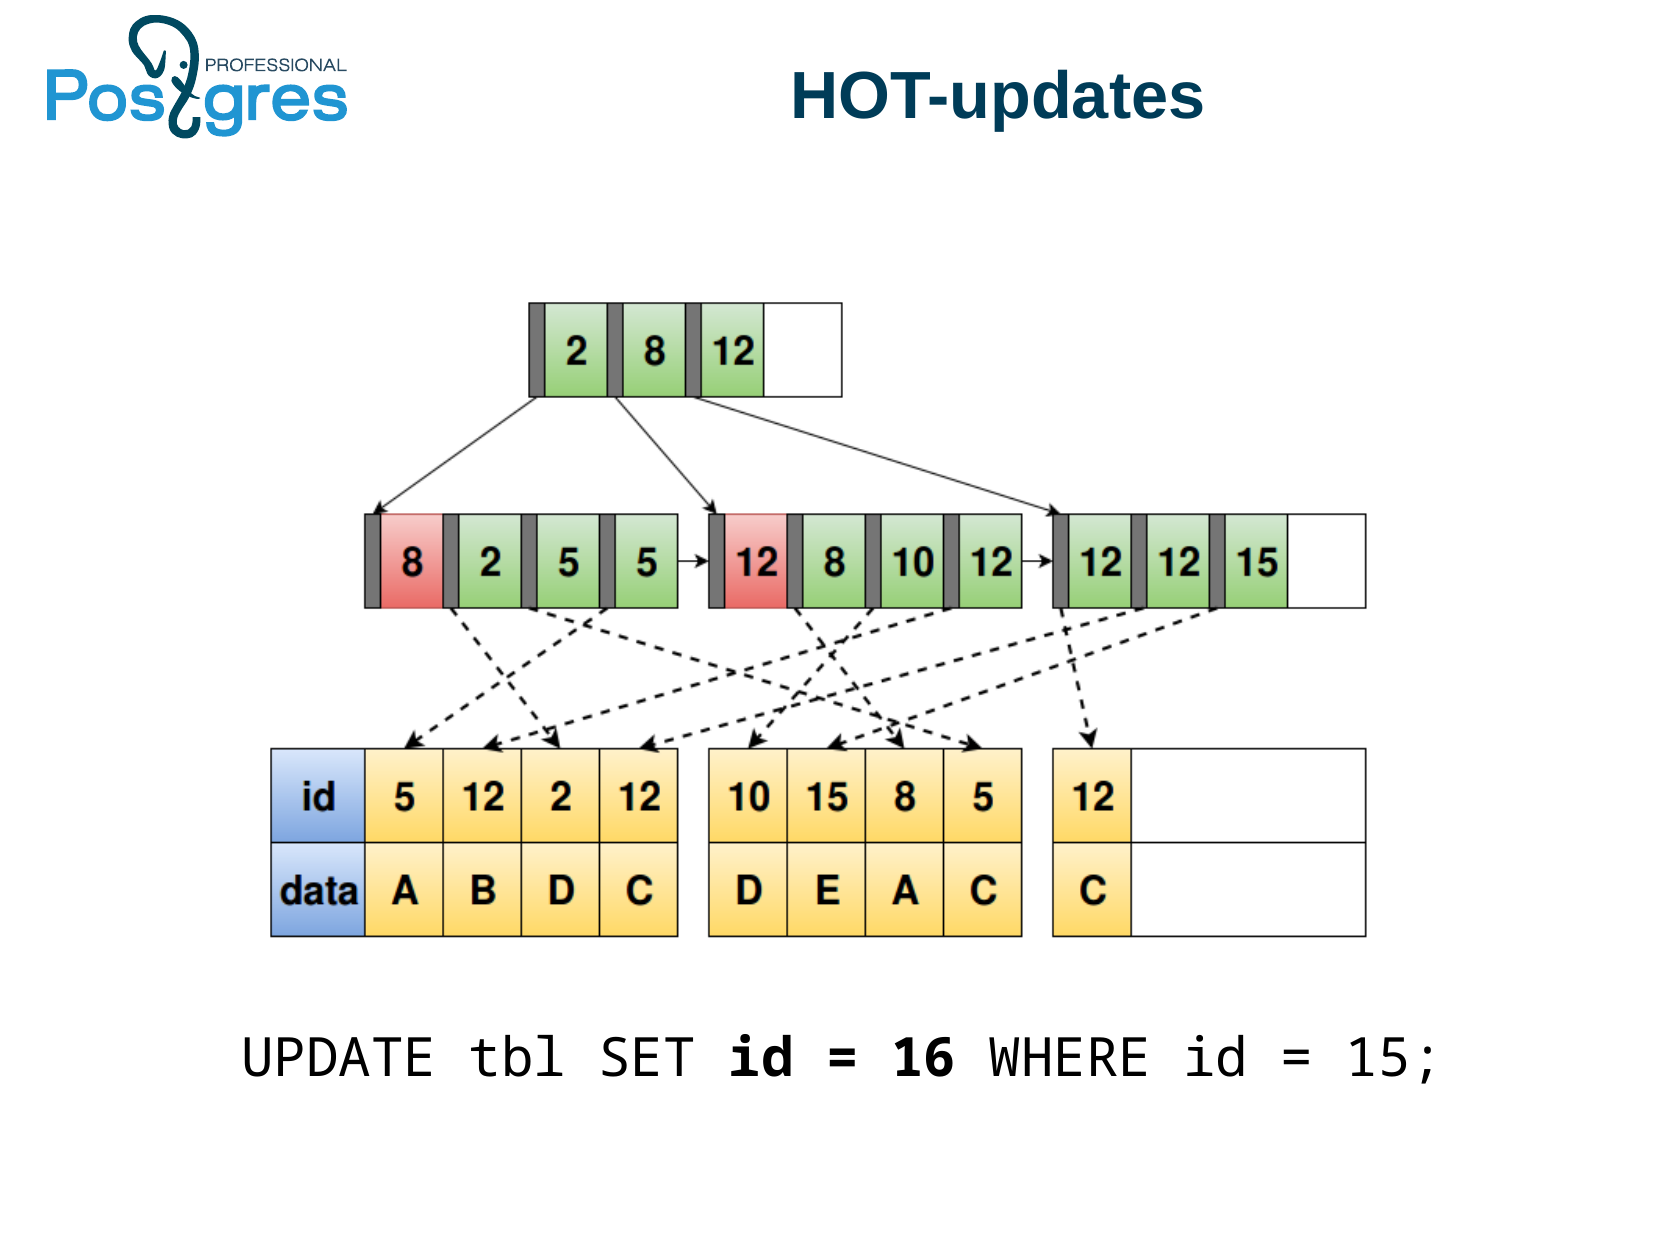

# HOT-updates
UPDATE tbl SET id = 16 WHERE id = 15;